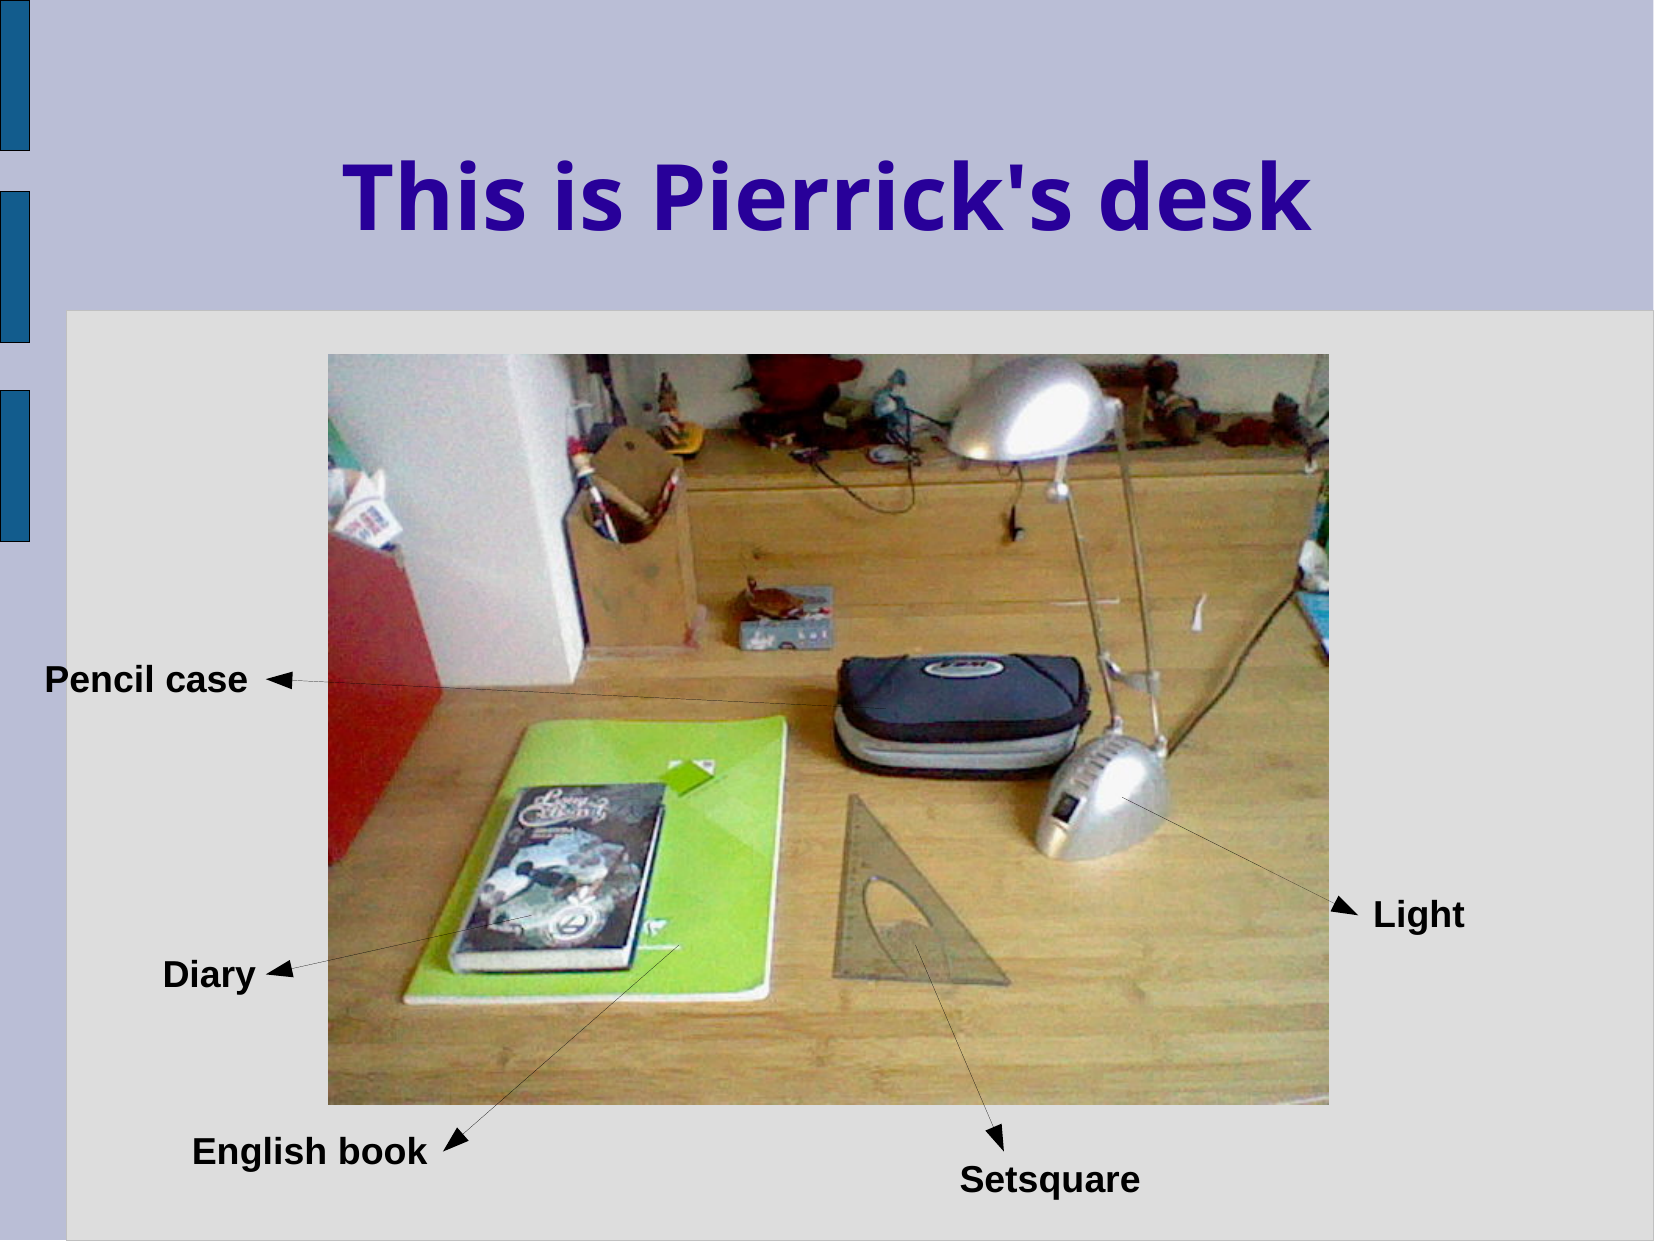

# This is Pierrick's desk
Pencil case
Light
Diary
English book
Setsquare